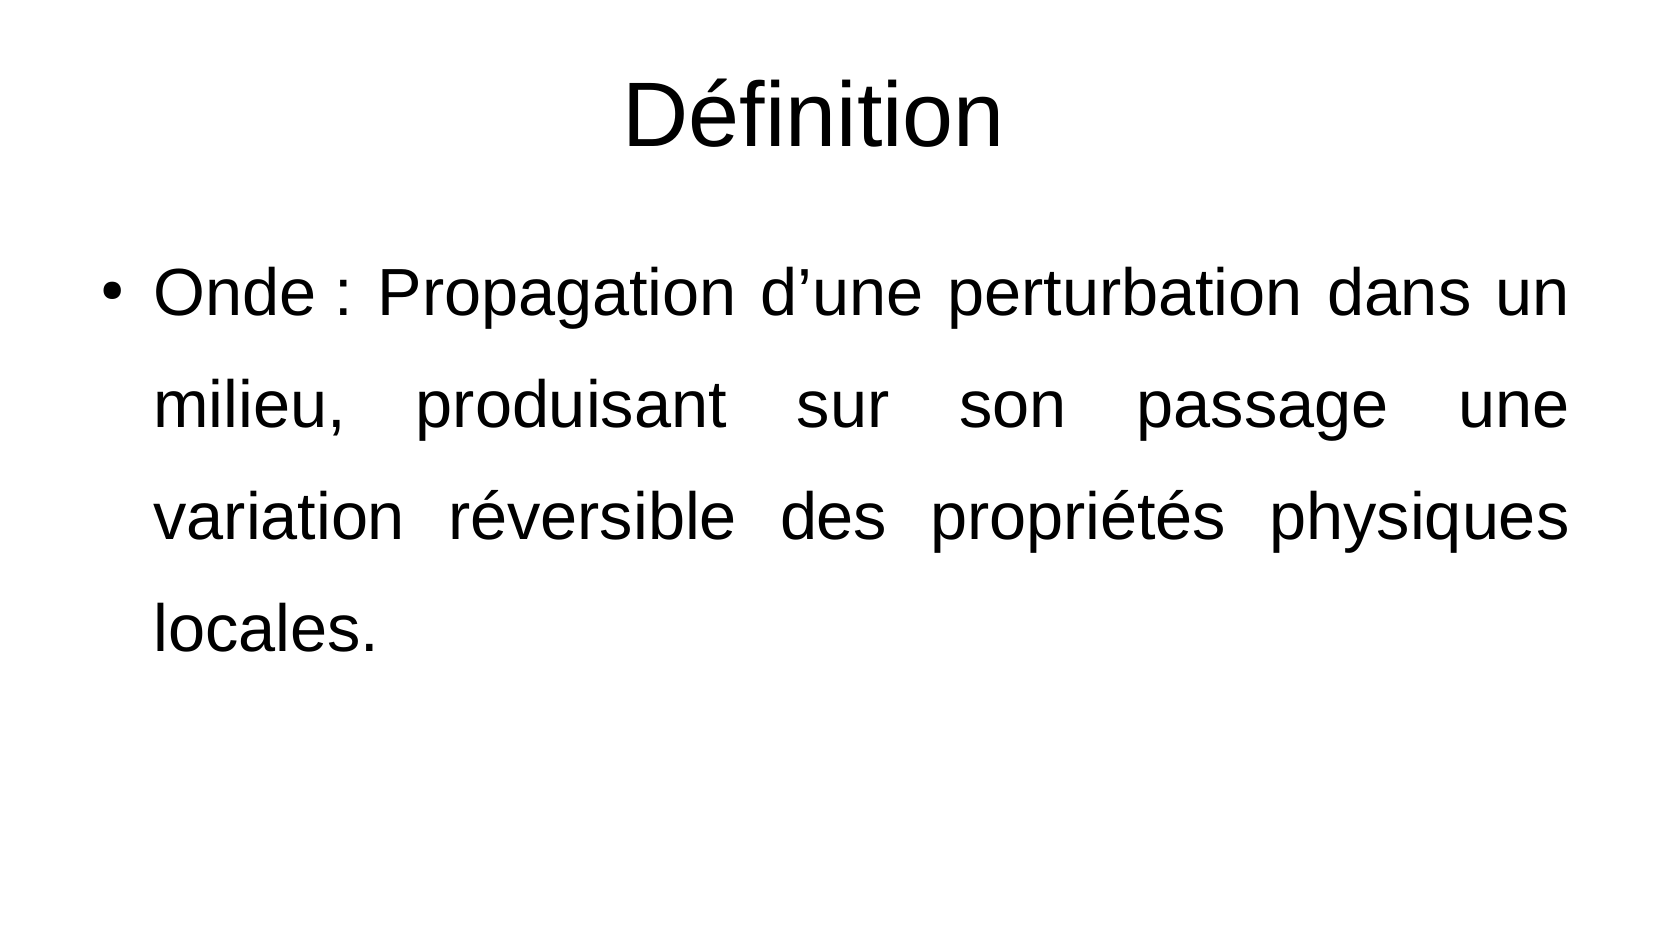

# Définition
Onde : Propagation d’une perturbation dans un milieu, produisant sur son passage une variation réversible des propriétés physiques locales.